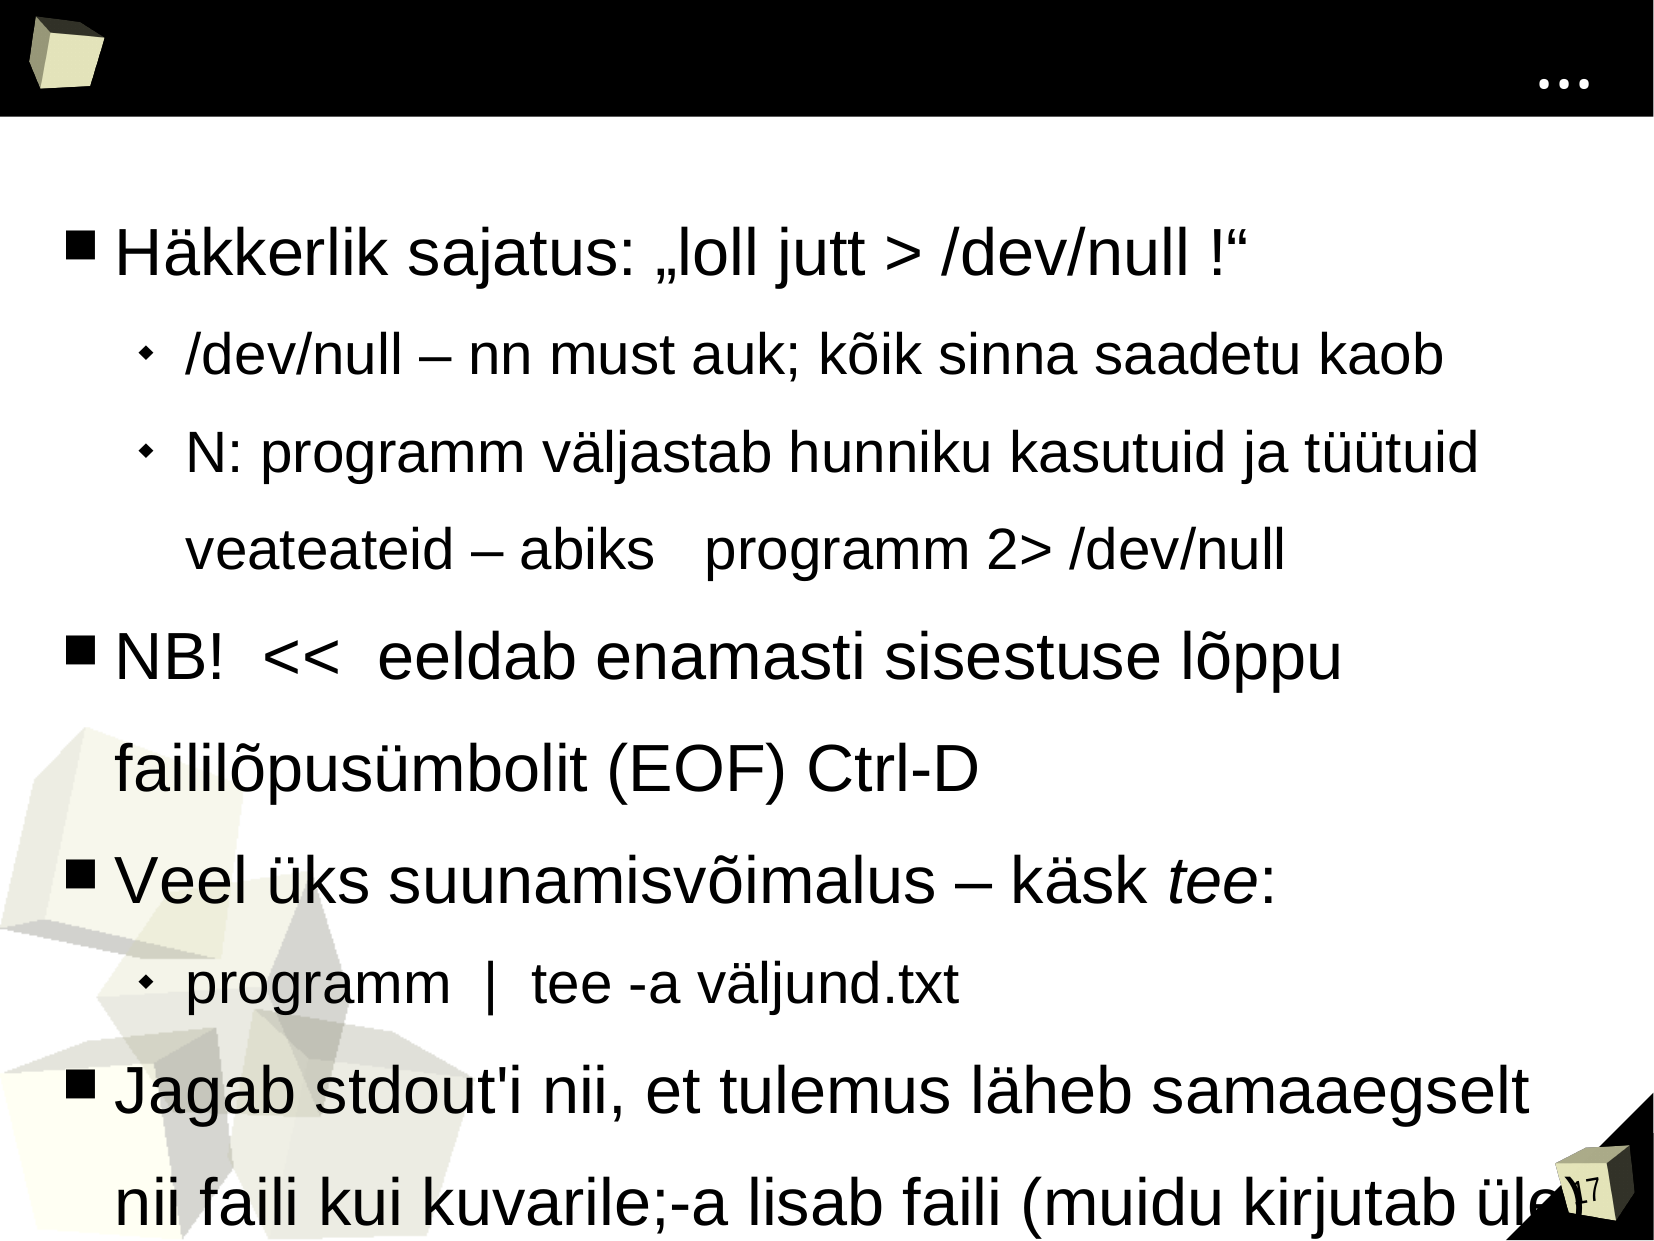

...
# Häkkerlik sajatus: „loll jutt > /dev/null !“
/dev/null – nn must auk; kõik sinna saadetu kaob
N: programm väljastab hunniku kasutuid ja tüütuid veateateid – abiks programm 2> /dev/null
NB! << eeldab enamasti sisestuse lõppu faililõpusümbolit (EOF) Ctrl-D
Veel üks suunamisvõimalus – käsk tee:
programm | tee -a väljund.txt
Jagab stdout'i nii, et tulemus läheb samaaegselt nii faili kui kuvarile;-a lisab faili (muidu kirjutab üle)